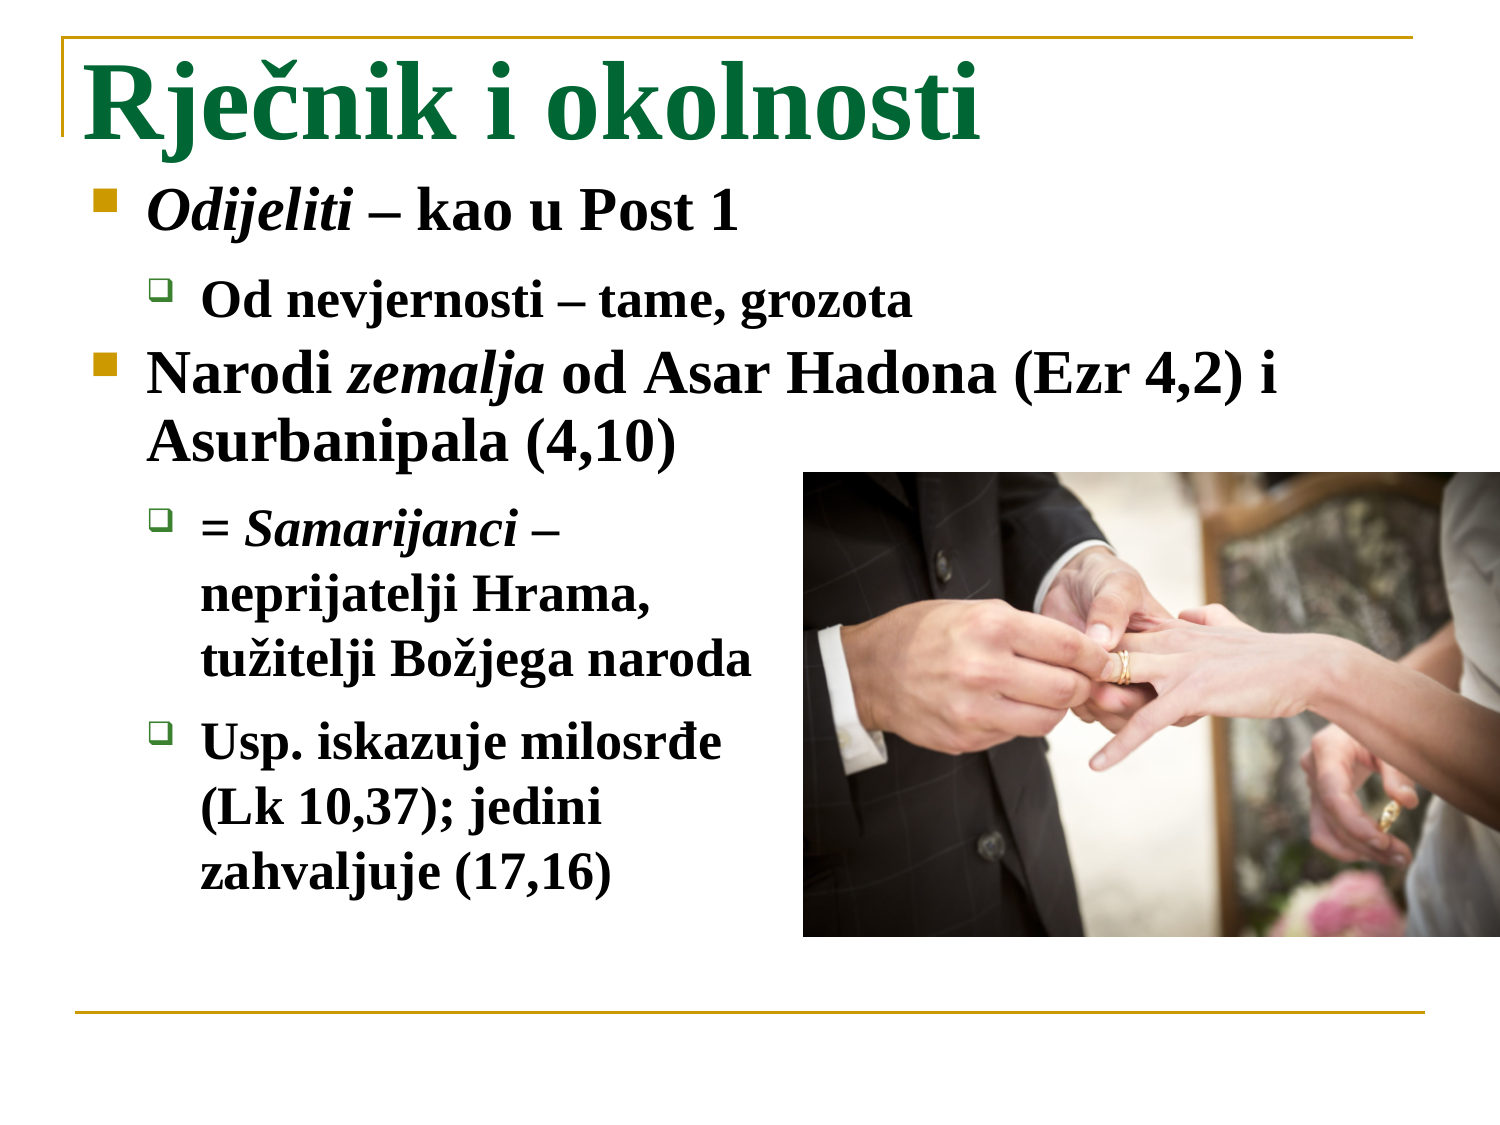

# Rječnik i okolnosti
Odijeliti – kao u Post 1
Od nevjernosti – tame, grozota
Narodi zemalja od Asar Hadona (Ezr 4,2) i Asurbanipala (4,10)
= Samarijanci –
neprijatelji Hrama,
tužitelji Božjega naroda
Usp. iskazuje milosrđe
(Lk 10,37); jedini
zahvaljuje (17,16)